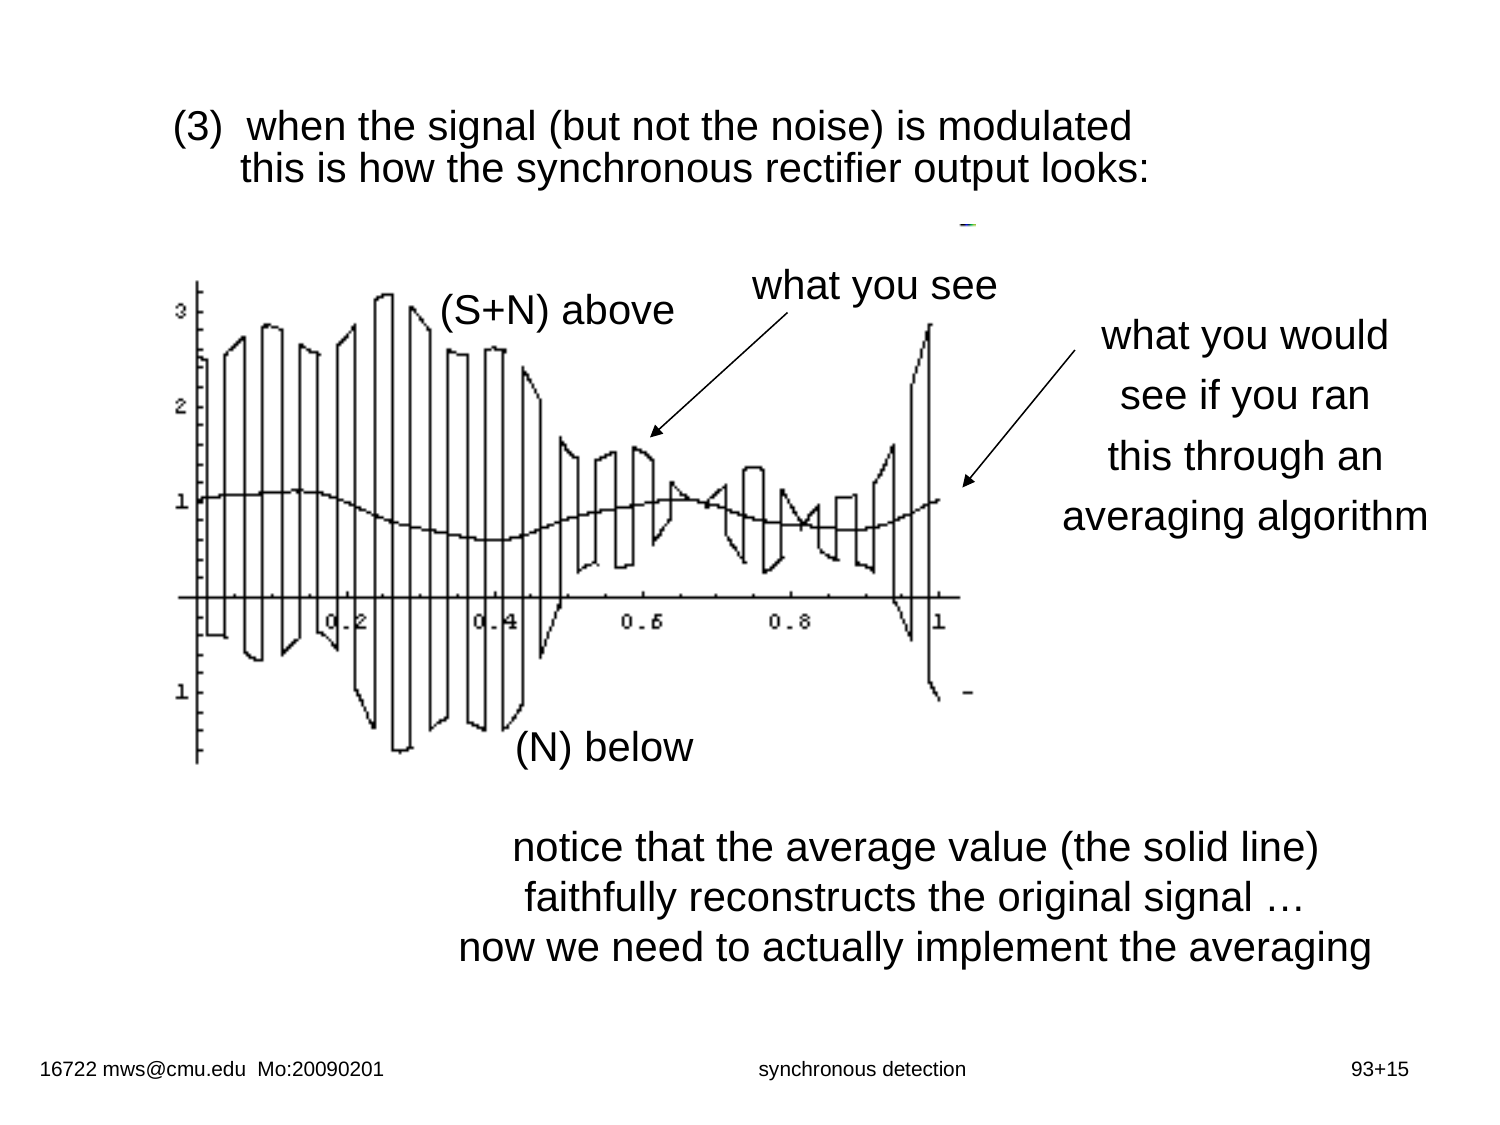

# (3) when the signal (but not the noise) is modulated this is how the synchronous rectifier output looks:
what you see
(S+N) above
what you would
see if you ran
this through an
averaging algorithm
(N) below
 notice that the average value (the solid line)
faithfully reconstructs the original signal …
now we need to actually implement the averaging
16722 mws@cmu.edu Mo:20090201
synchronous detection
15